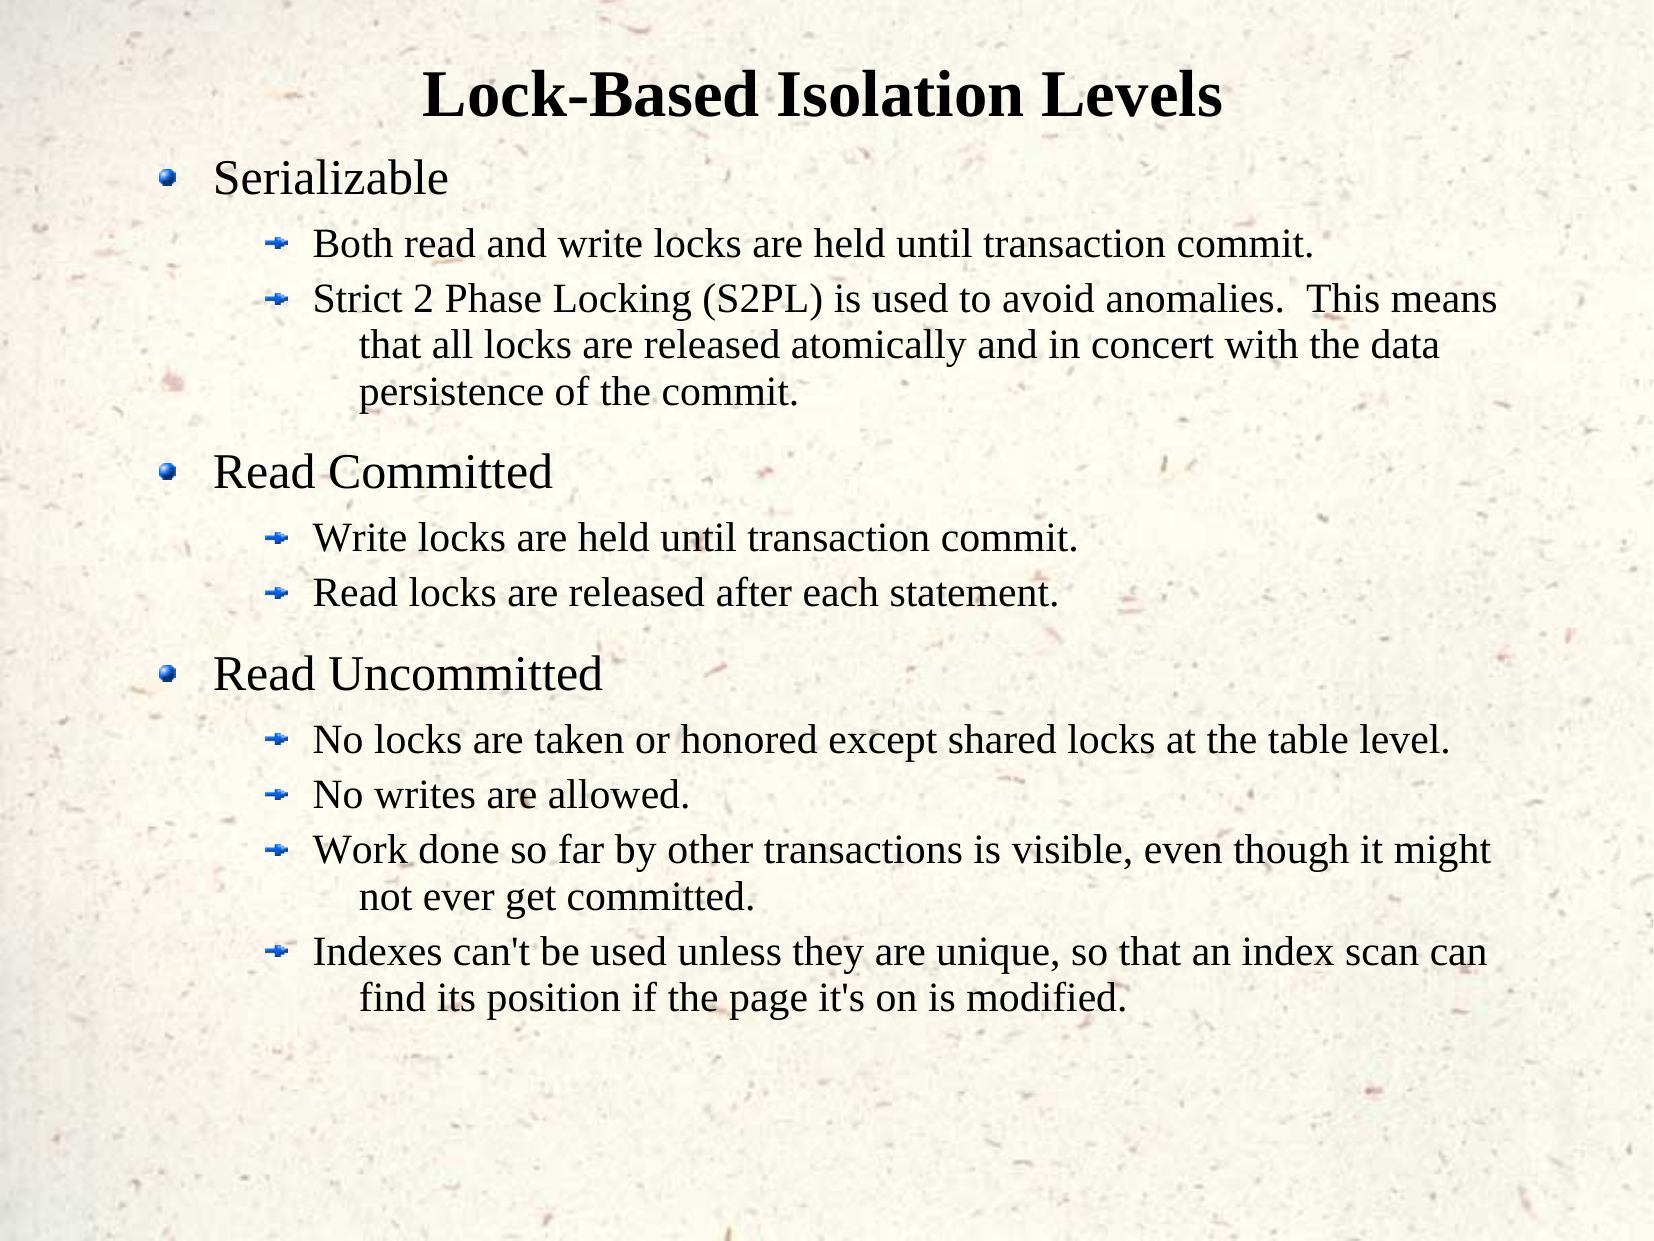

# Lock-Based Isolation Levels
Serializable
Both read and write locks are held until transaction commit.
Strict 2 Phase Locking (S2PL) is used to avoid anomalies. This means that all locks are released atomically and in concert with the data persistence of the commit.
Read Committed
Write locks are held until transaction commit.
Read locks are released after each statement.
Read Uncommitted
No locks are taken or honored except shared locks at the table level.
No writes are allowed.
Work done so far by other transactions is visible, even though it might not ever get committed.
Indexes can't be used unless they are unique, so that an index scan can find its position if the page it's on is modified.